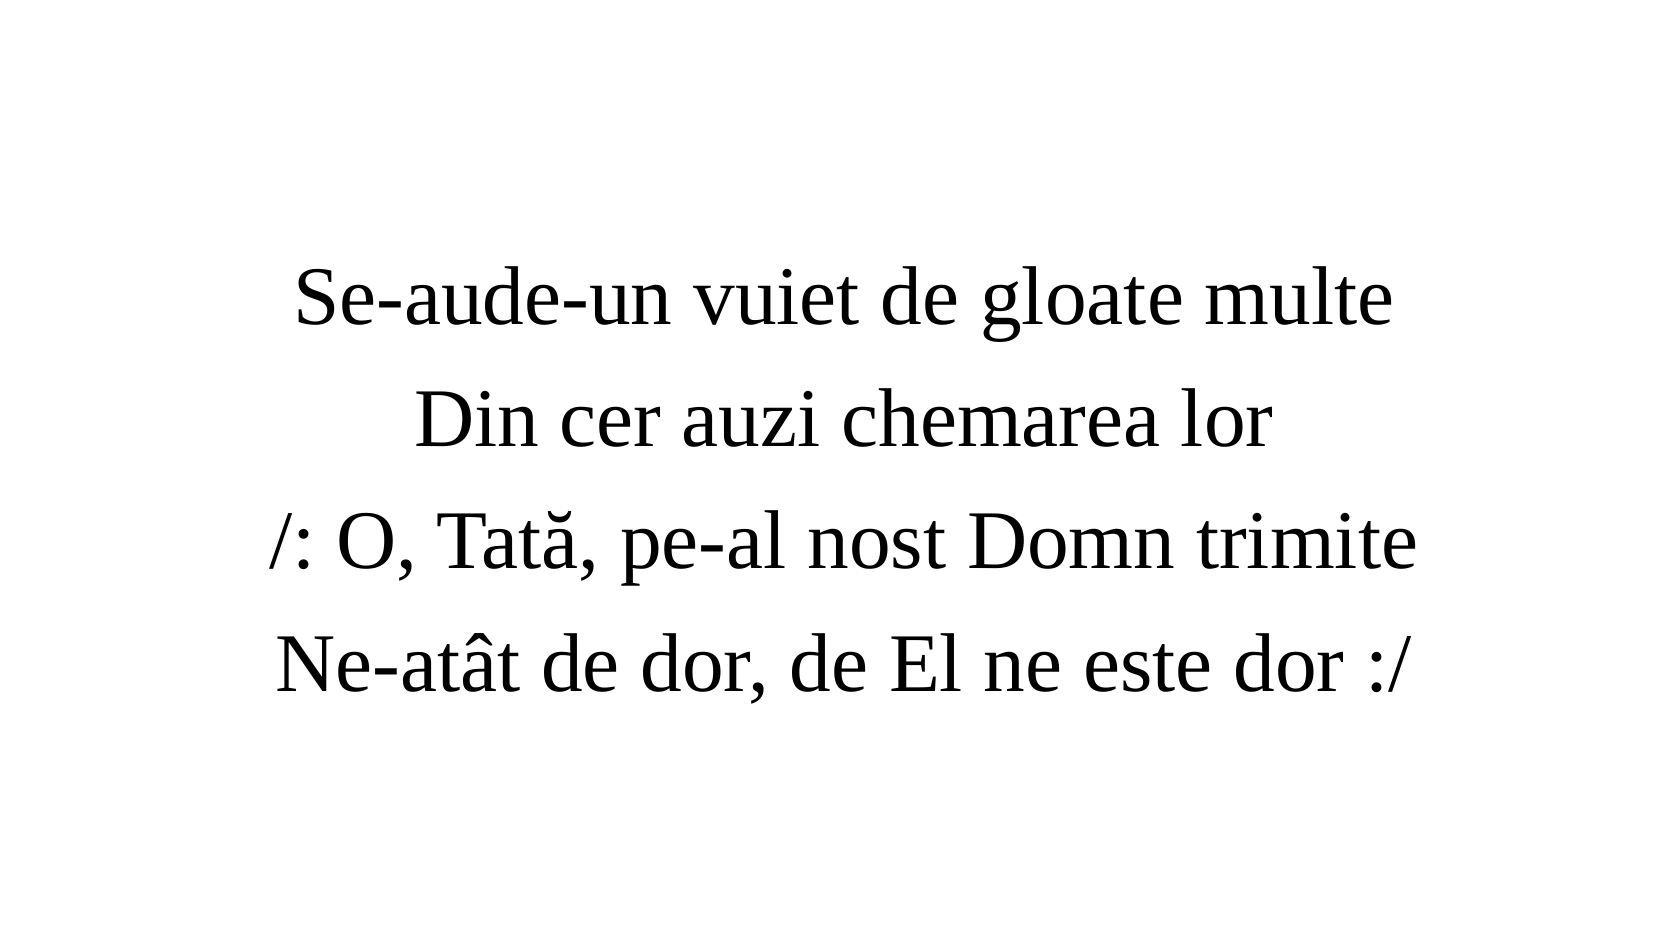

# Se-aude-un vuiet de gloate multe
Din cer auzi chemarea lor
/: O, Tată, pe-al nost Domn trimite
Ne-atât de dor, de El ne este dor :/